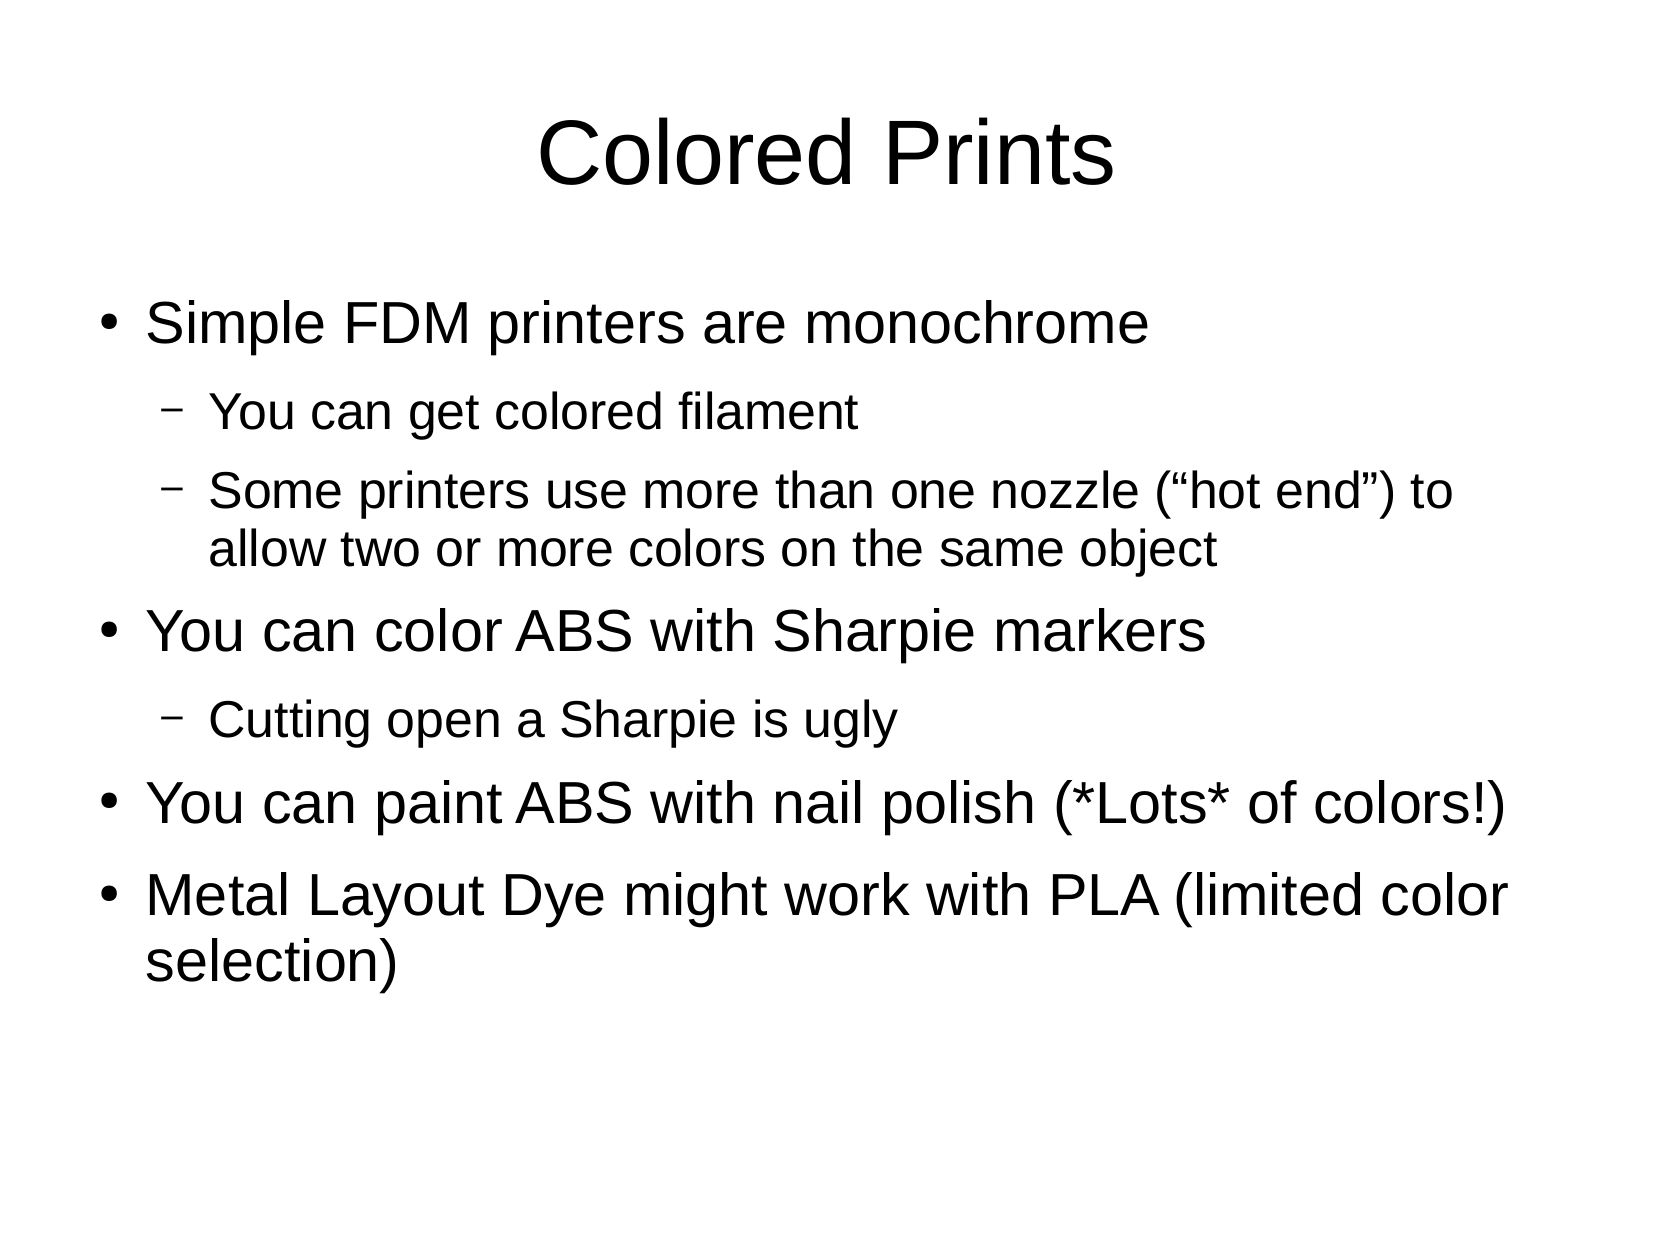

# Colored Prints
Simple FDM printers are monochrome
You can get colored filament
Some printers use more than one nozzle (“hot end”) to allow two or more colors on the same object
You can color ABS with Sharpie markers
Cutting open a Sharpie is ugly
You can paint ABS with nail polish (*Lots* of colors!)
Metal Layout Dye might work with PLA (limited color selection)